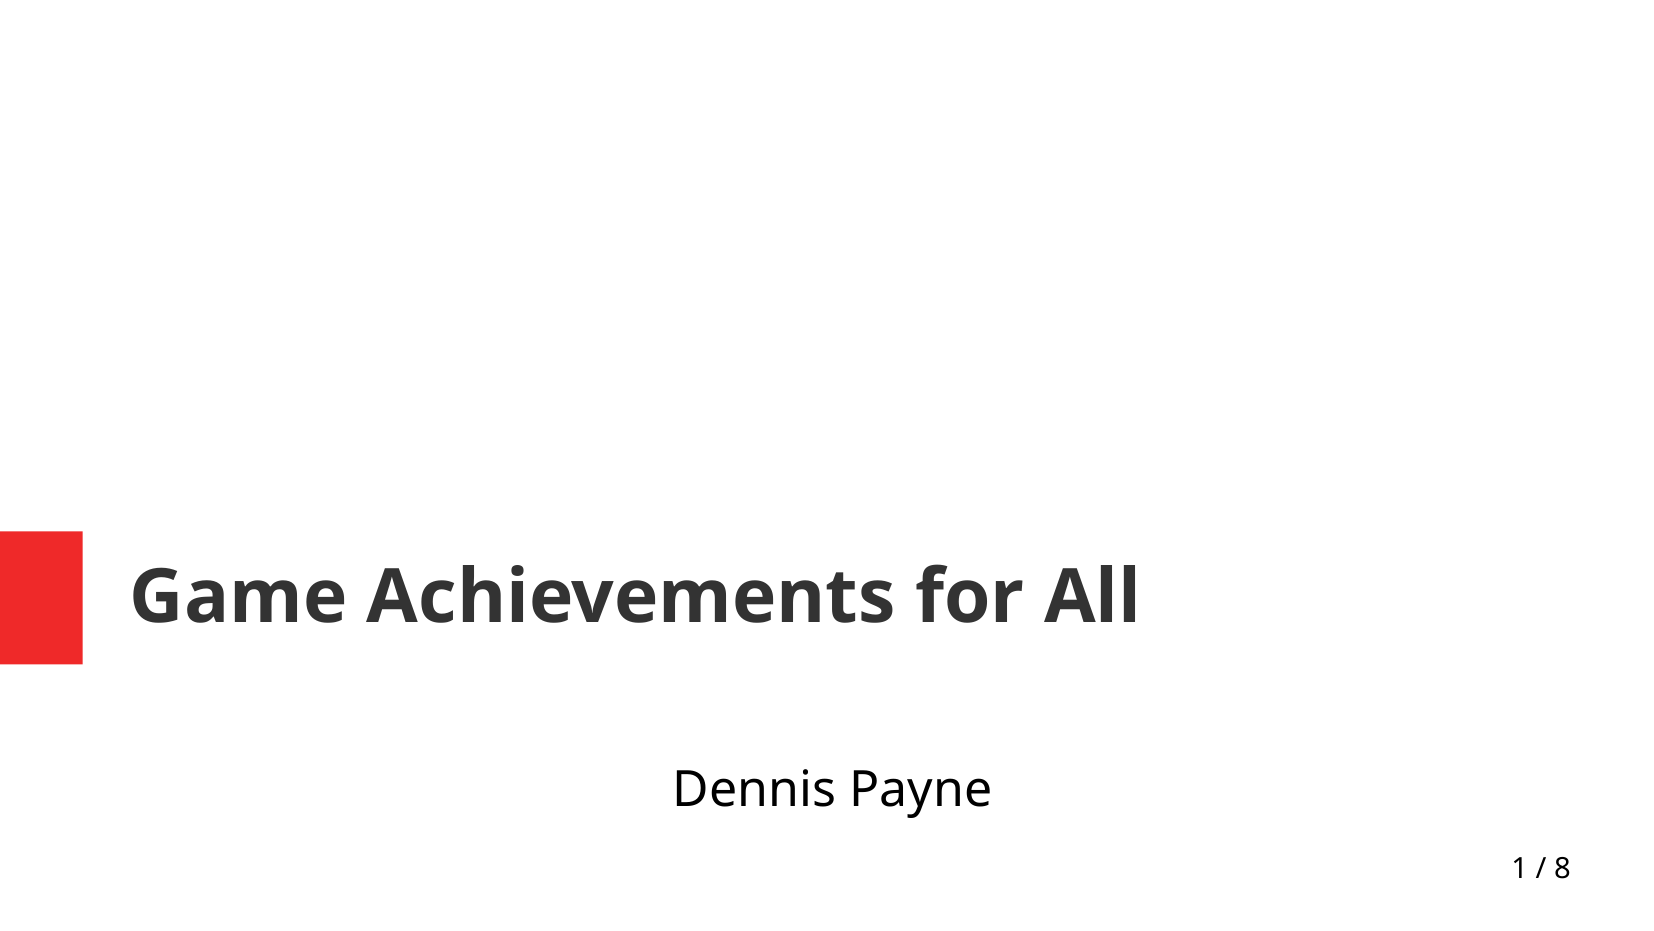

# Game Achievements for All
Dennis Payne
1